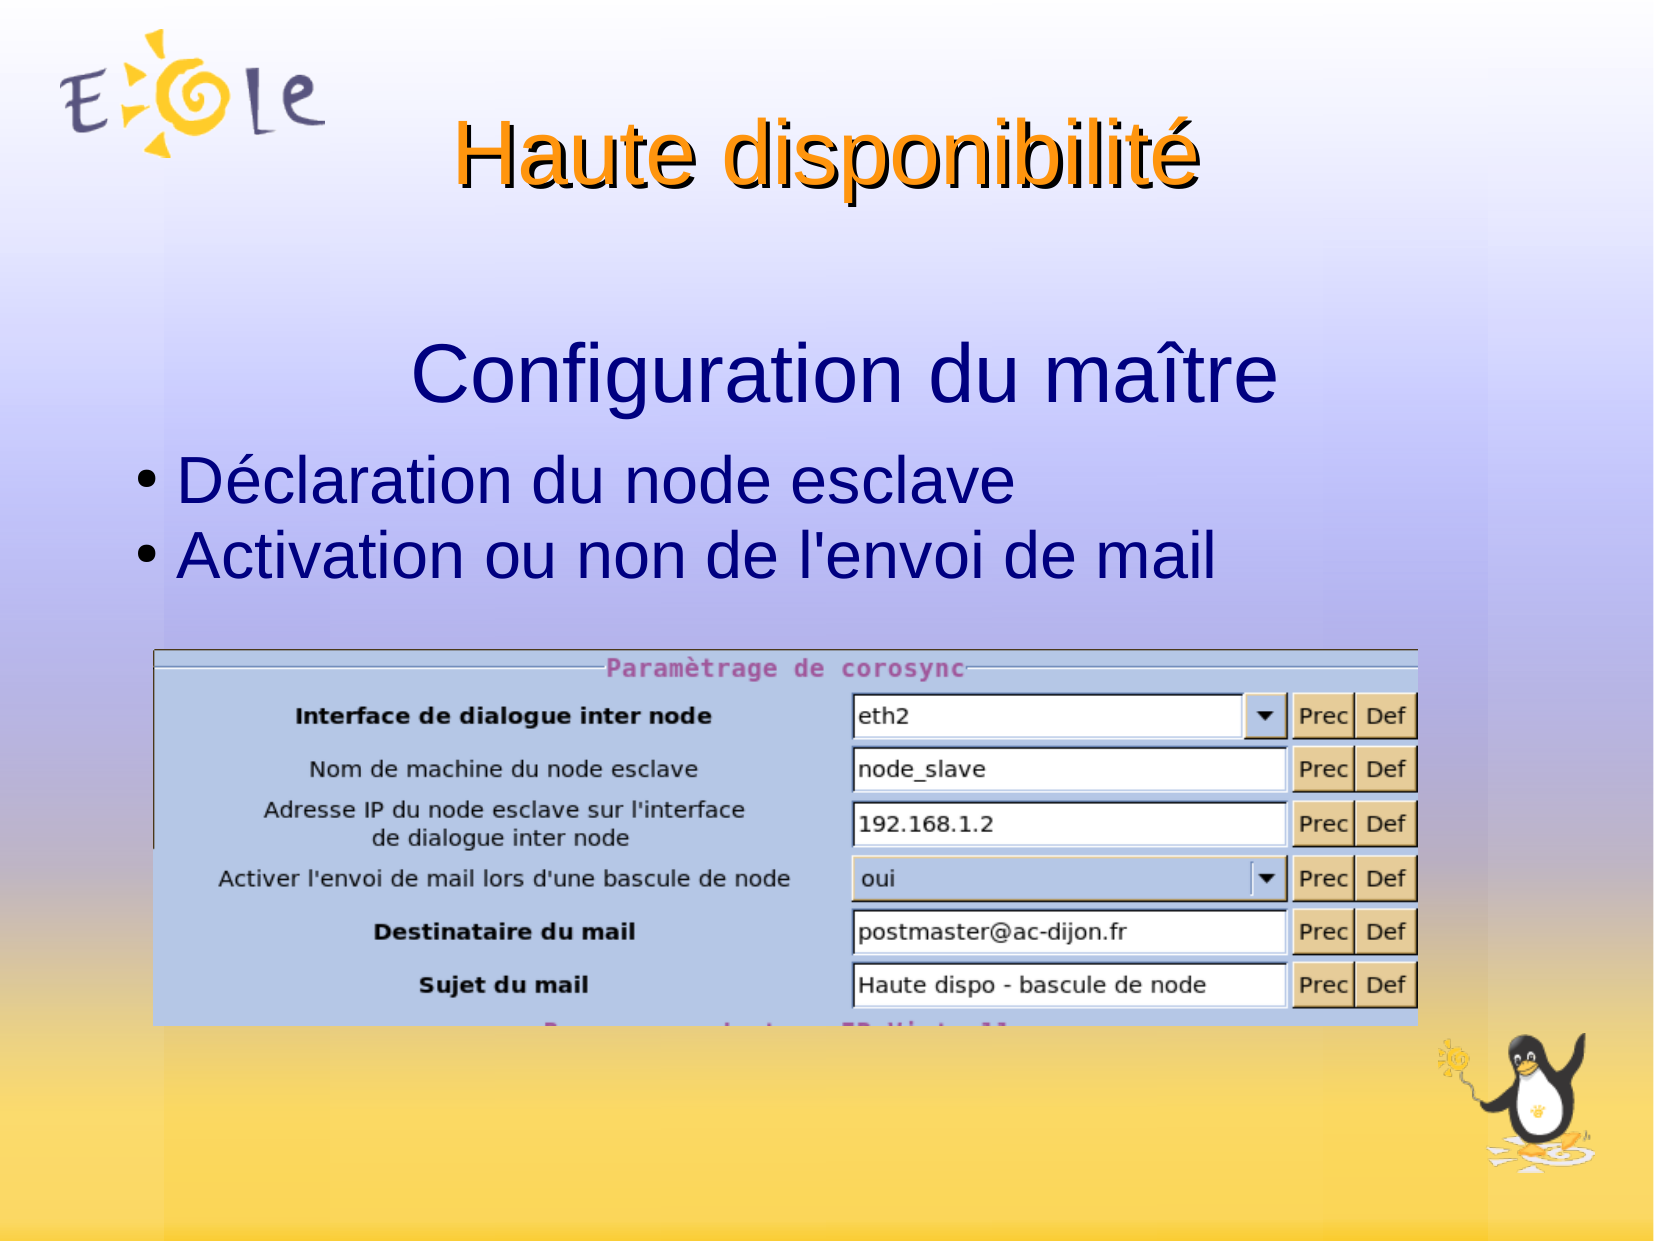

# Haute disponibilité
Configuration du maître
 Déclaration du node esclave
 Activation ou non de l'envoi de mail